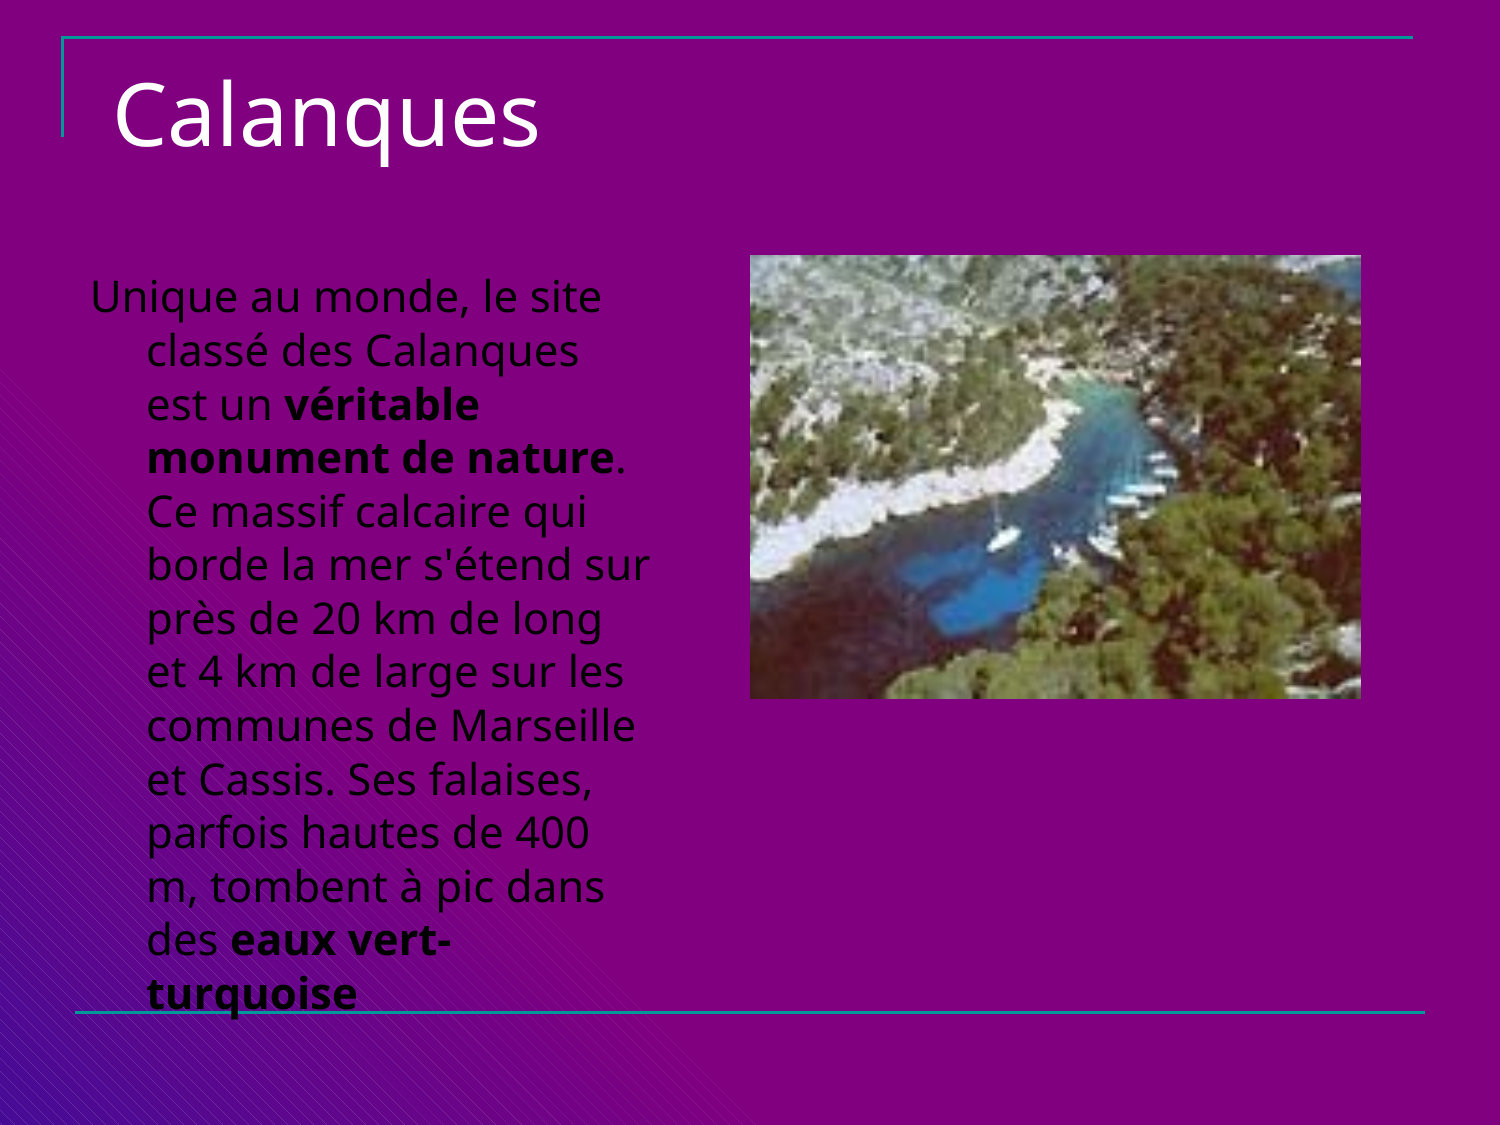

# Calanques
Unique au monde, le site classé des Calanques est un véritable monument de nature. Ce massif calcaire qui borde la mer s'étend sur près de 20 km de long et 4 km de large sur les communes de Marseille et Cassis. Ses falaises, parfois hautes de 400 m, tombent à pic dans des eaux vert-turquoise